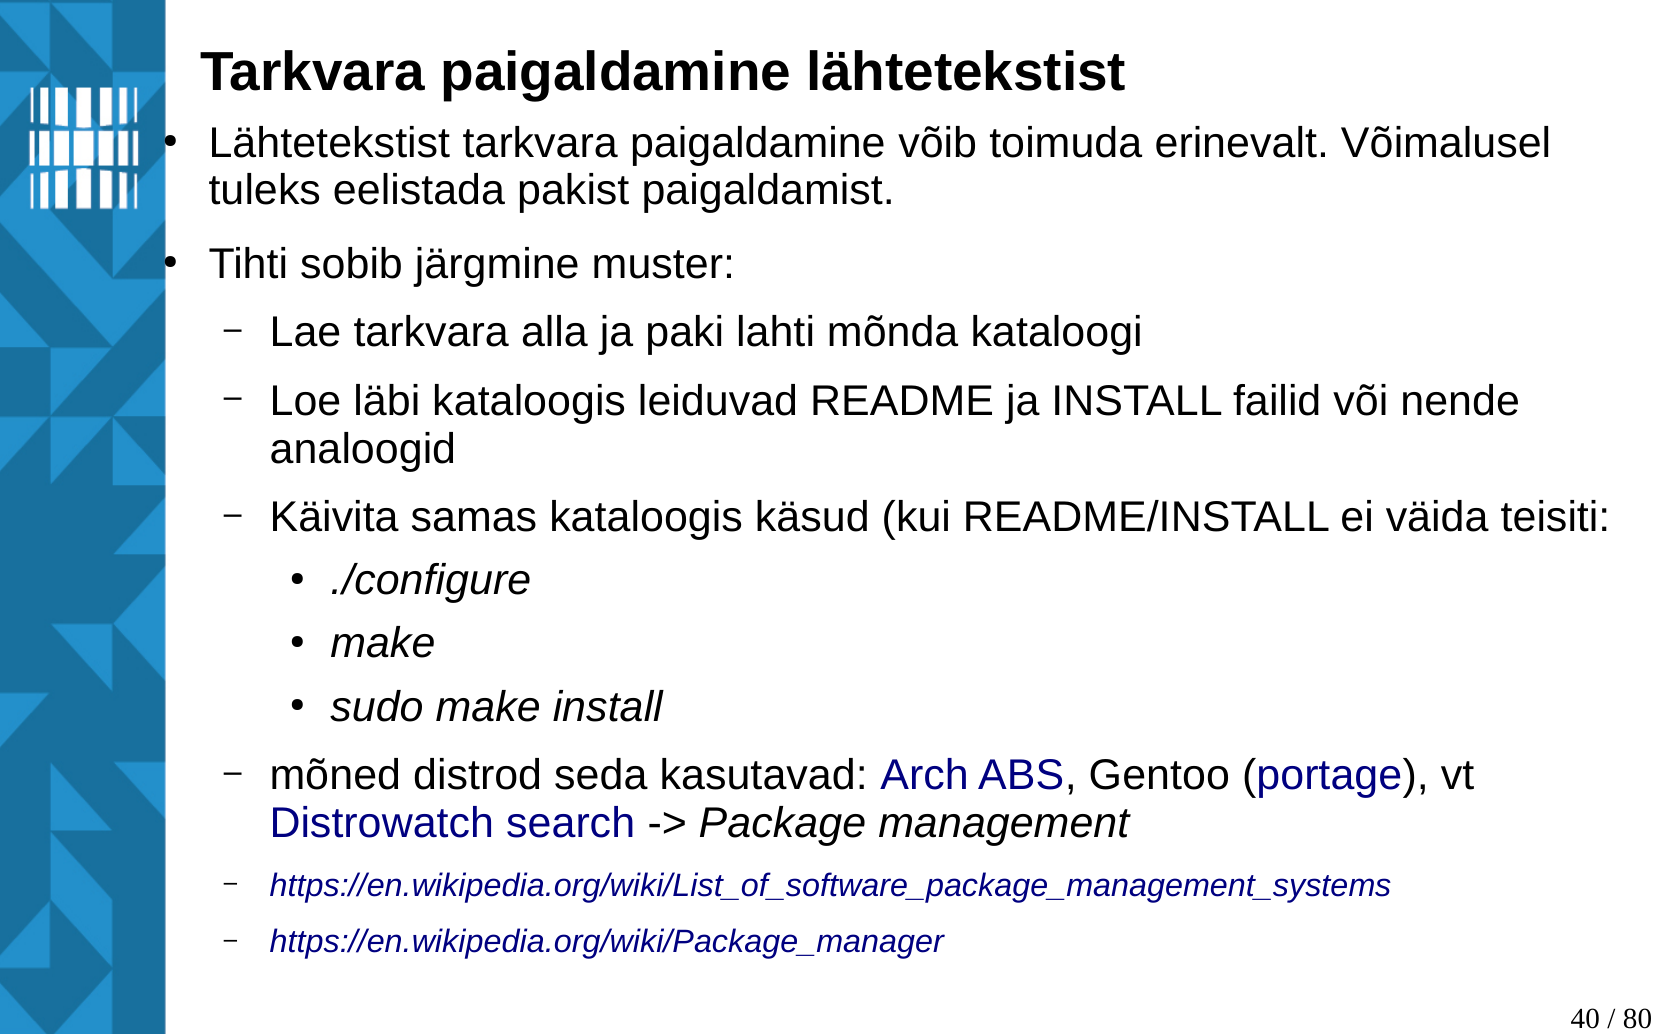

# Tarkvara paigaldamine lähtetekstist
Lähtetekstist tarkvara paigaldamine võib toimuda erinevalt. Võimalusel tuleks eelistada pakist paigaldamist.
Tihti sobib järgmine muster:
Lae tarkvara alla ja paki lahti mõnda kataloogi
Loe läbi kataloogis leiduvad README ja INSTALL failid või nende analoogid
Käivita samas kataloogis käsud (kui README/INSTALL ei väida teisiti:
./configure
make
sudo make install
mõned distrod seda kasutavad: Arch ABS, Gentoo (portage), vt Distrowatch search -> Package management
https://en.wikipedia.org/wiki/List_of_software_package_management_systems
https://en.wikipedia.org/wiki/Package_manager
40